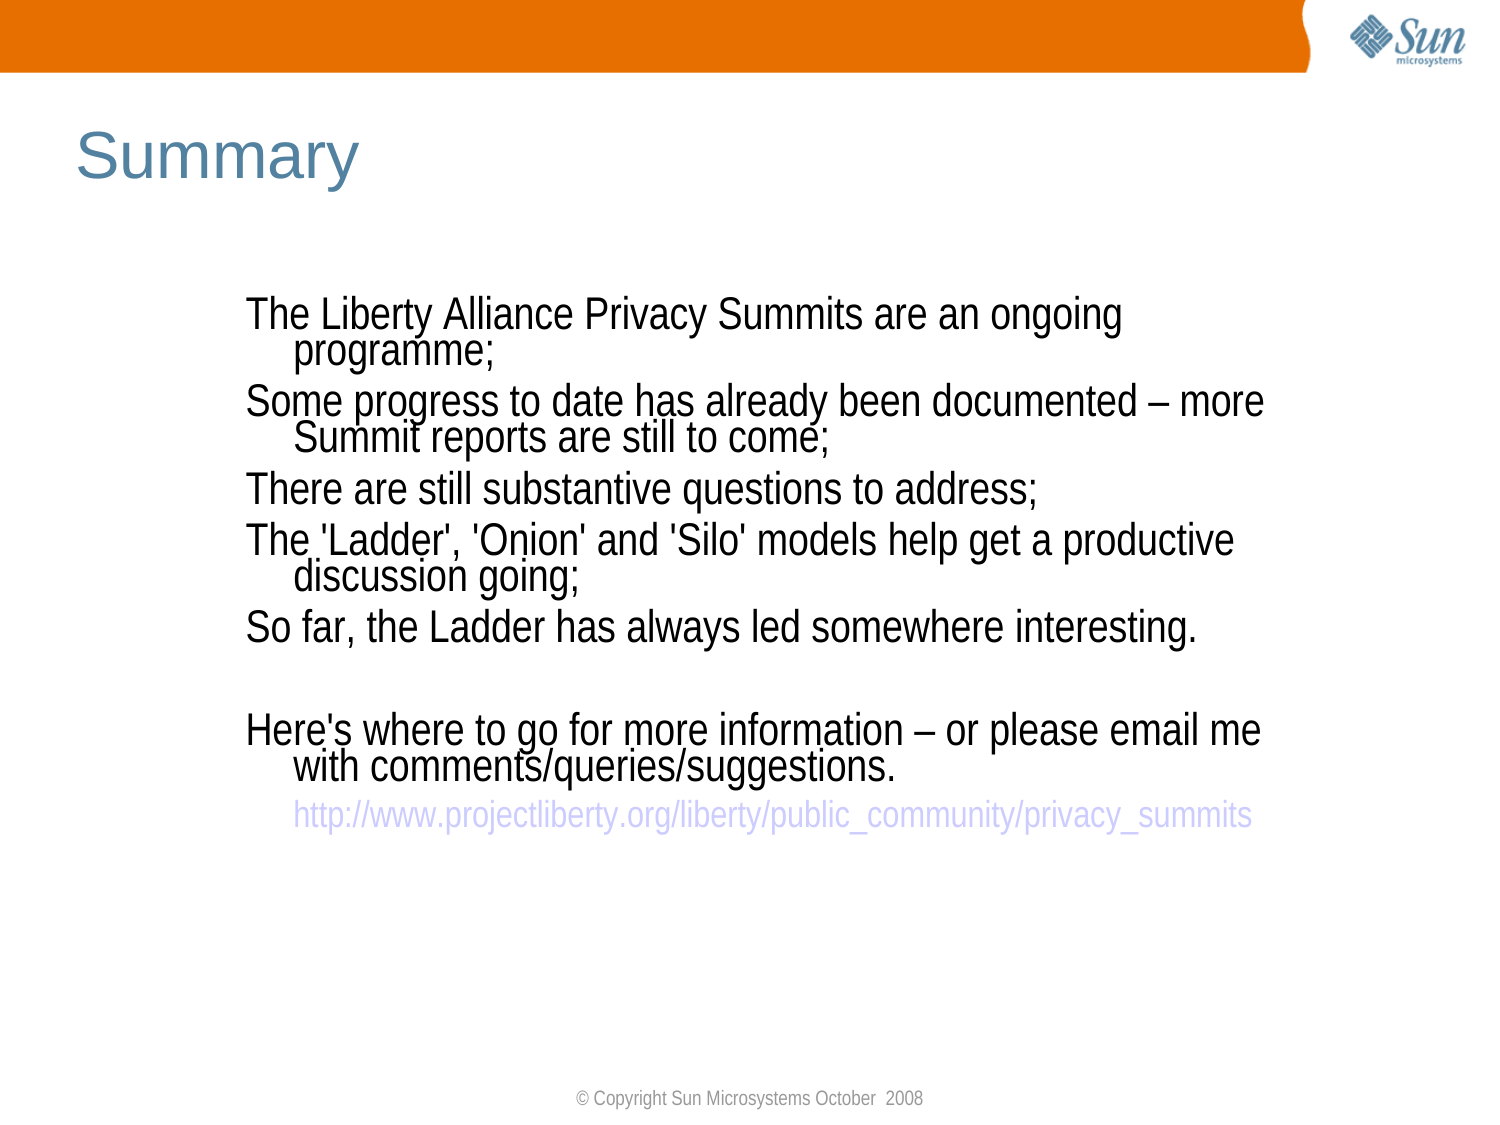

# Summary
The Liberty Alliance Privacy Summits are an ongoing programme;
Some progress to date has already been documented – more Summit reports are still to come;
There are still substantive questions to address;
The 'Ladder', 'Onion' and 'Silo' models help get a productive discussion going;
So far, the Ladder has always led somewhere interesting.
Here's where to go for more information – or please email me with comments/queries/suggestions.
	http://www.projectliberty.org/liberty/public_community/privacy_summits